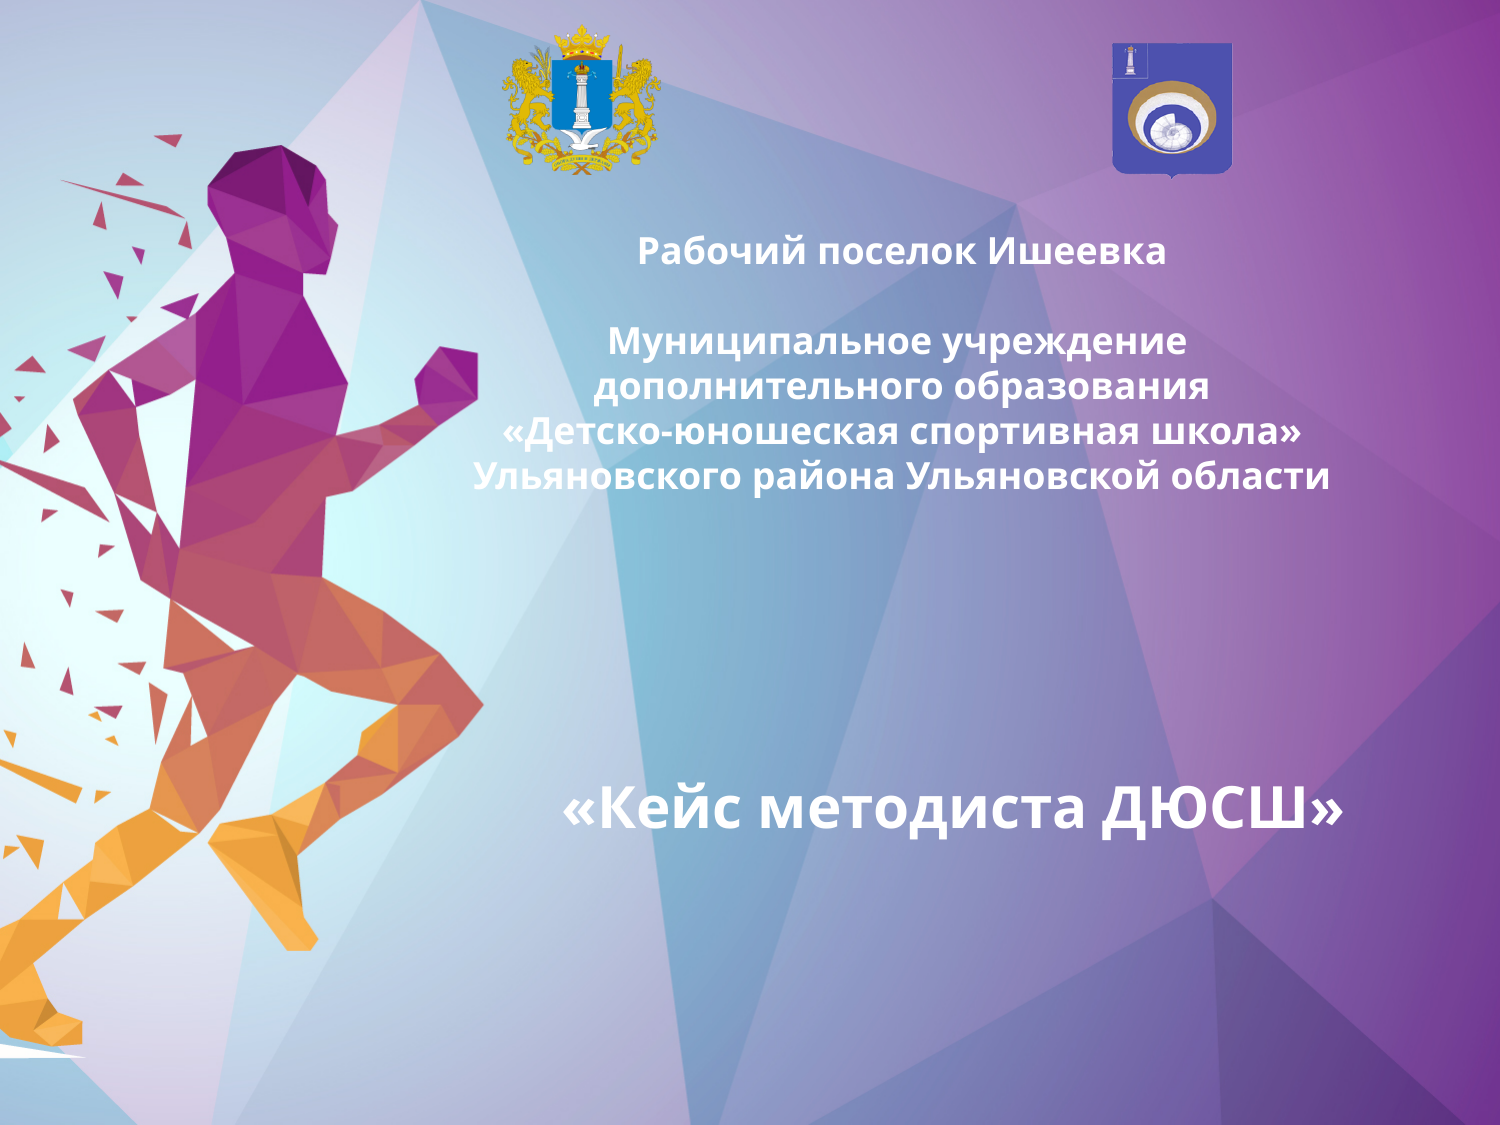

Рабочий поселок Ишеевка
Муниципальное учреждение
дополнительного образования
«Детско-юношеская спортивная школа»
Ульяновского района Ульяновской области
«Кейс методиста ДЮСШ»